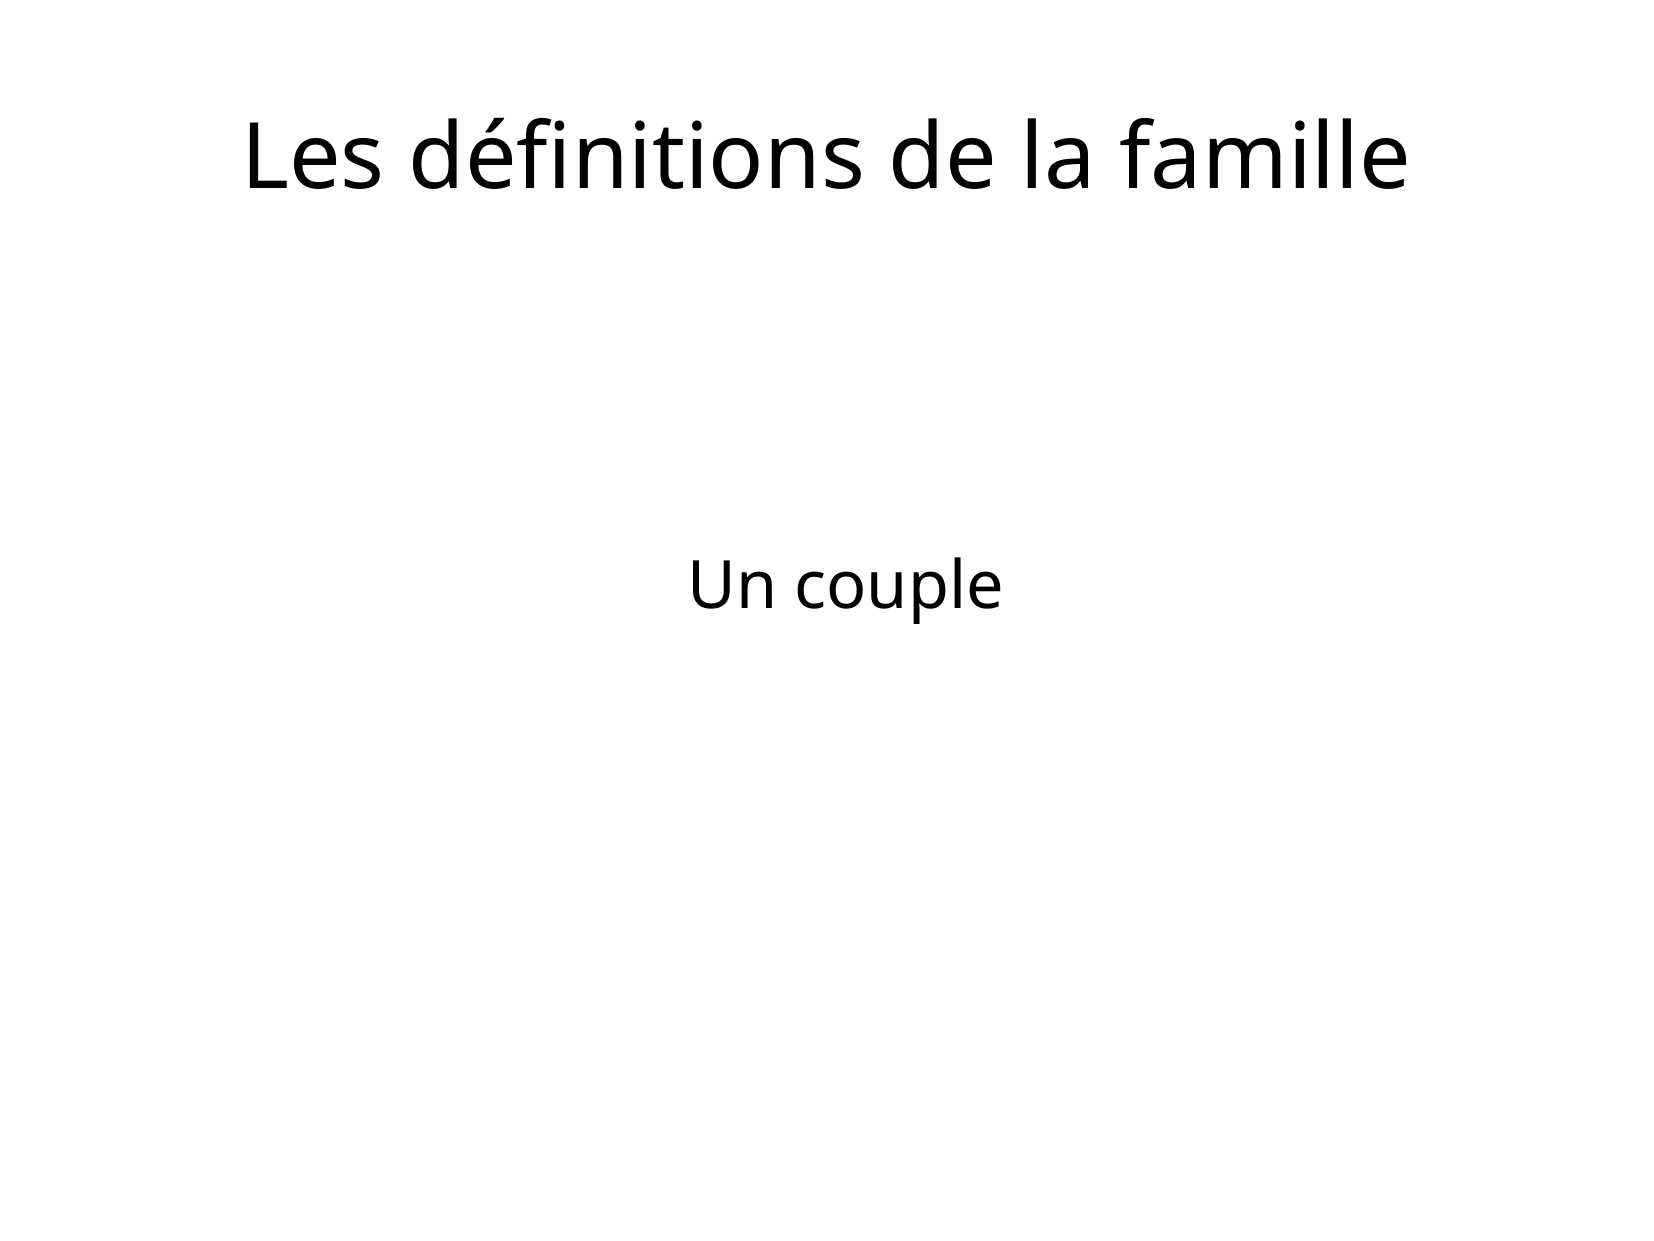

# Les définitions de la famille
Un couple